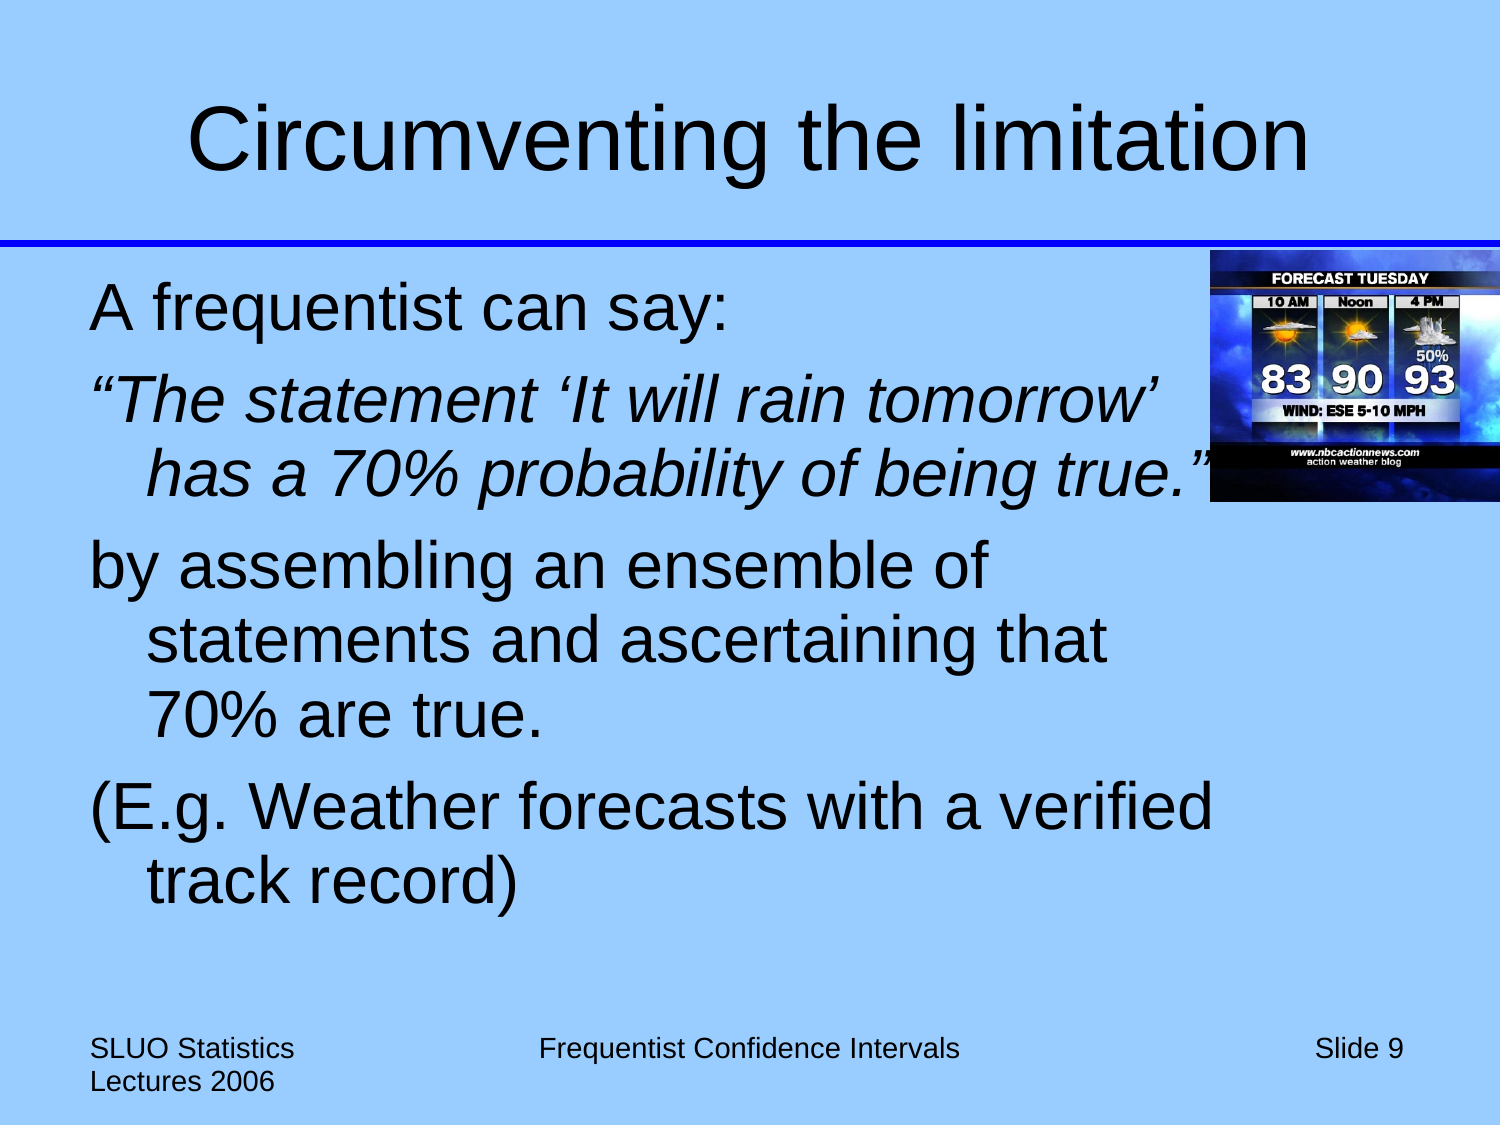

# Circumventing the limitation
A frequentist can say:
“The statement ‘It will rain tomorrow’ has a 70% probability of being true.”
by assembling an ensemble of statements and ascertaining that 70% are true.
(E.g. Weather forecasts with a verified track record)
9